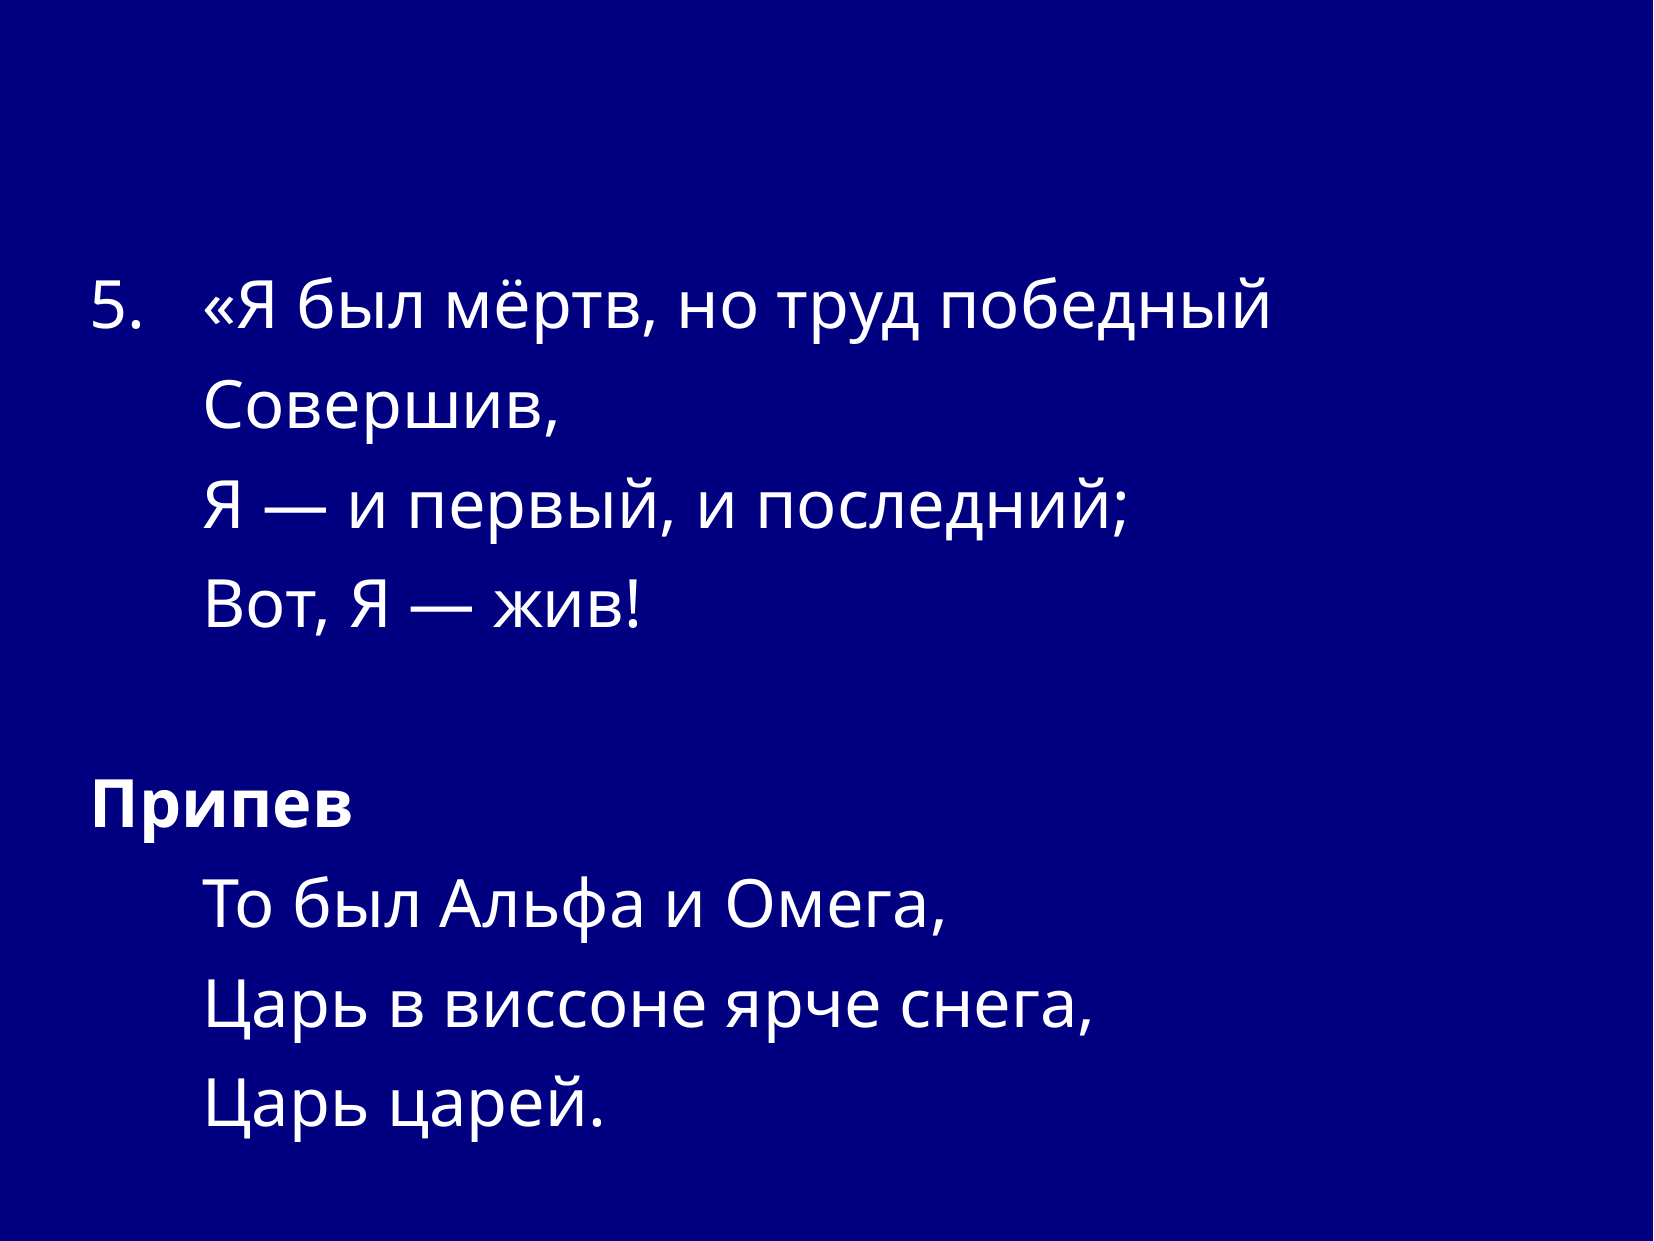

5.	«Я был мёртв, но труд победный
	Совершив,
	Я — и первый, и последний;
	Вот, Я — жив!
Припев
	То был Альфа и Омега,
	Царь в виссоне ярче снега,
	Царь царей.